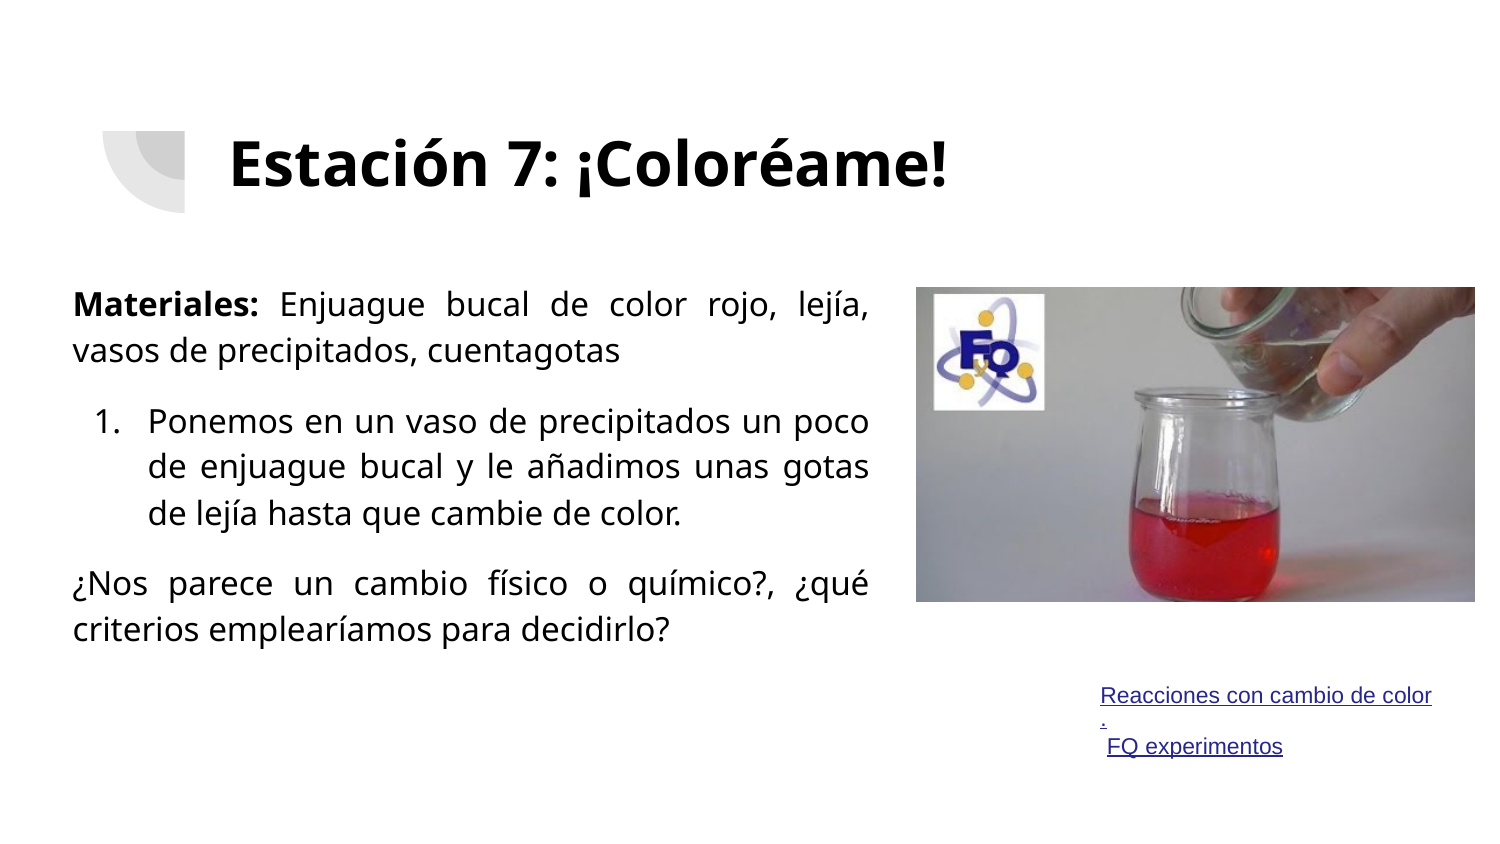

# Estación 7: ¡Coloréame!
Materiales: Enjuague bucal de color rojo, lejía, vasos de precipitados, cuentagotas
Ponemos en un vaso de precipitados un poco de enjuague bucal y le añadimos unas gotas de lejía hasta que cambie de color.
¿Nos parece un cambio físico o químico?, ¿qué criterios emplearíamos para decidirlo?
Reacciones con cambio de color. FQ experimentos